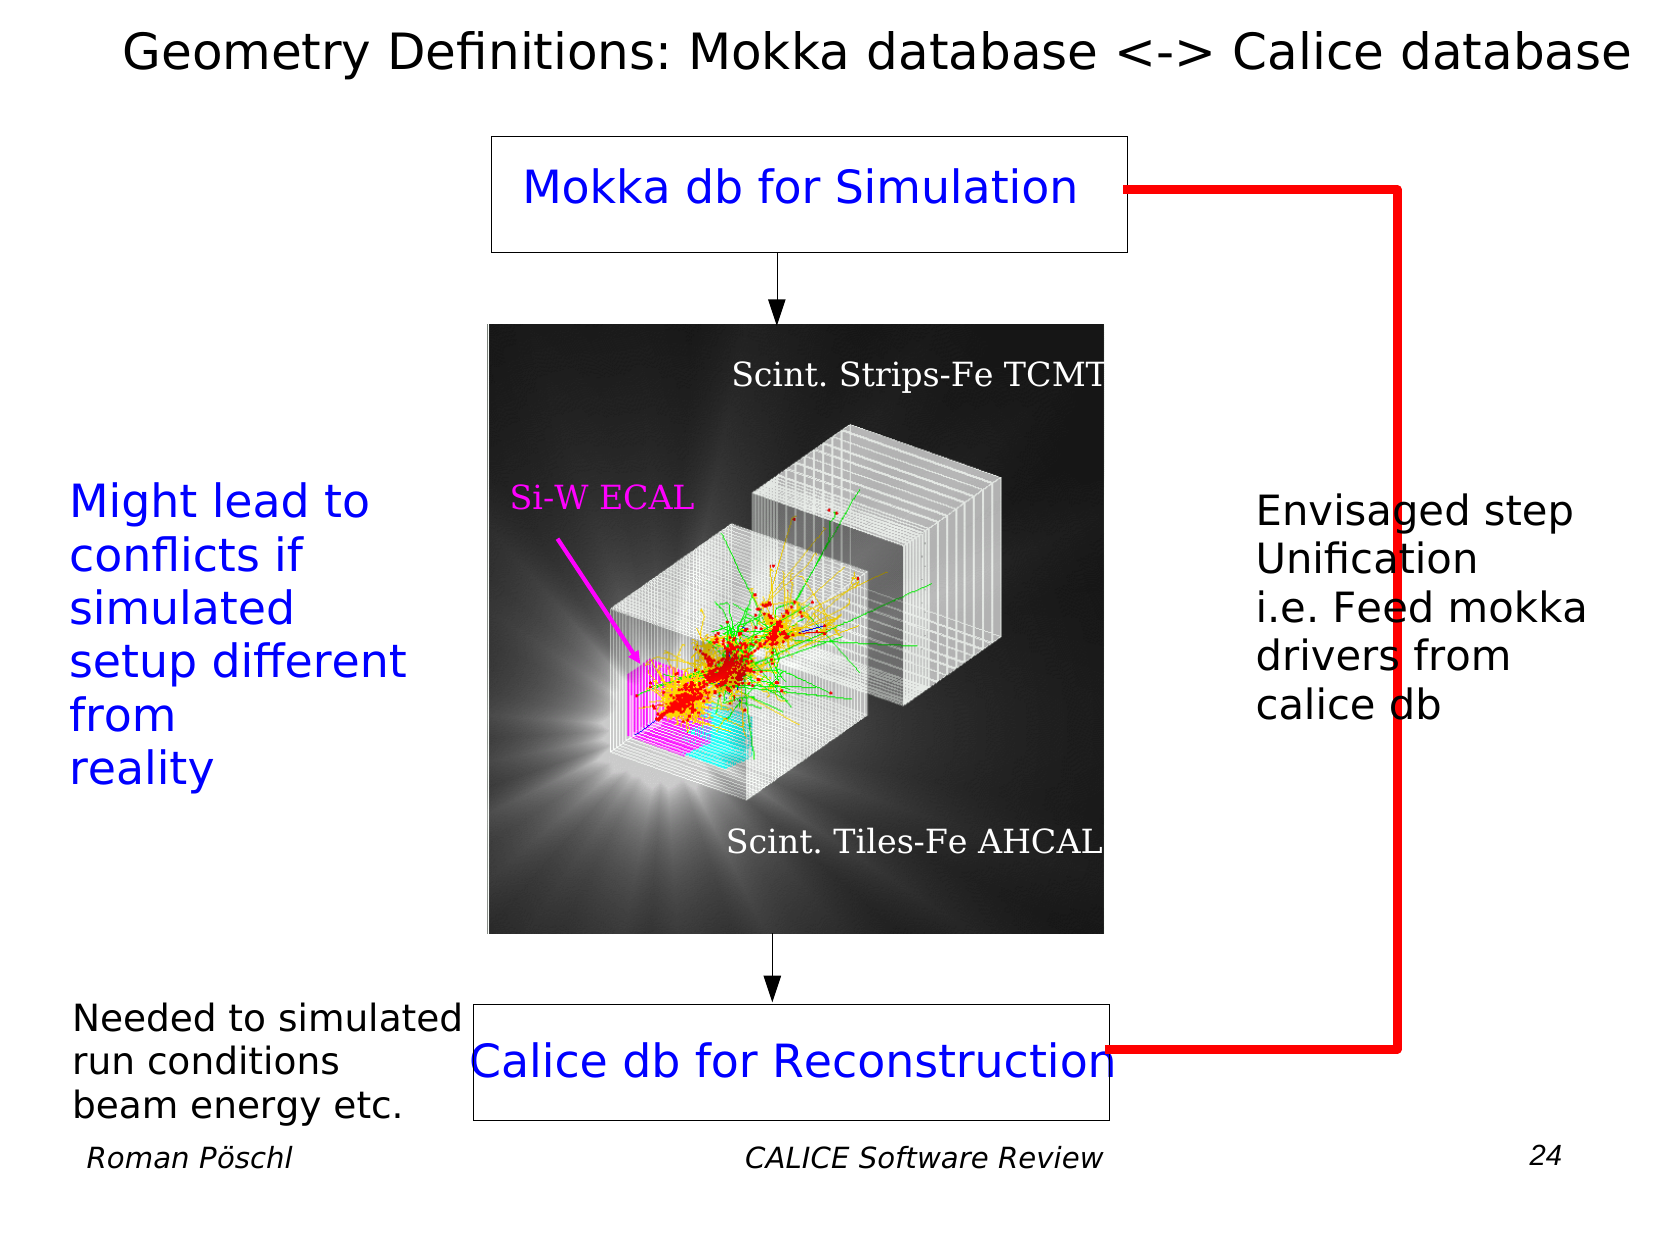

Geometry Definitions: Mokka database <-> Calice database
Mokka db for Simulation
Scint. Strips-Fe TCMT
Si-W ECAL
Might lead to
conflicts if
simulated
setup different
from
reality
Envisaged step
Unification
i.e. Feed mokka
drivers from
calice db
Scint. Tiles-Fe AHCAL
E. Garutti
Needed to simulated
run conditions
beam energy etc.
Calice db for Reconstruction